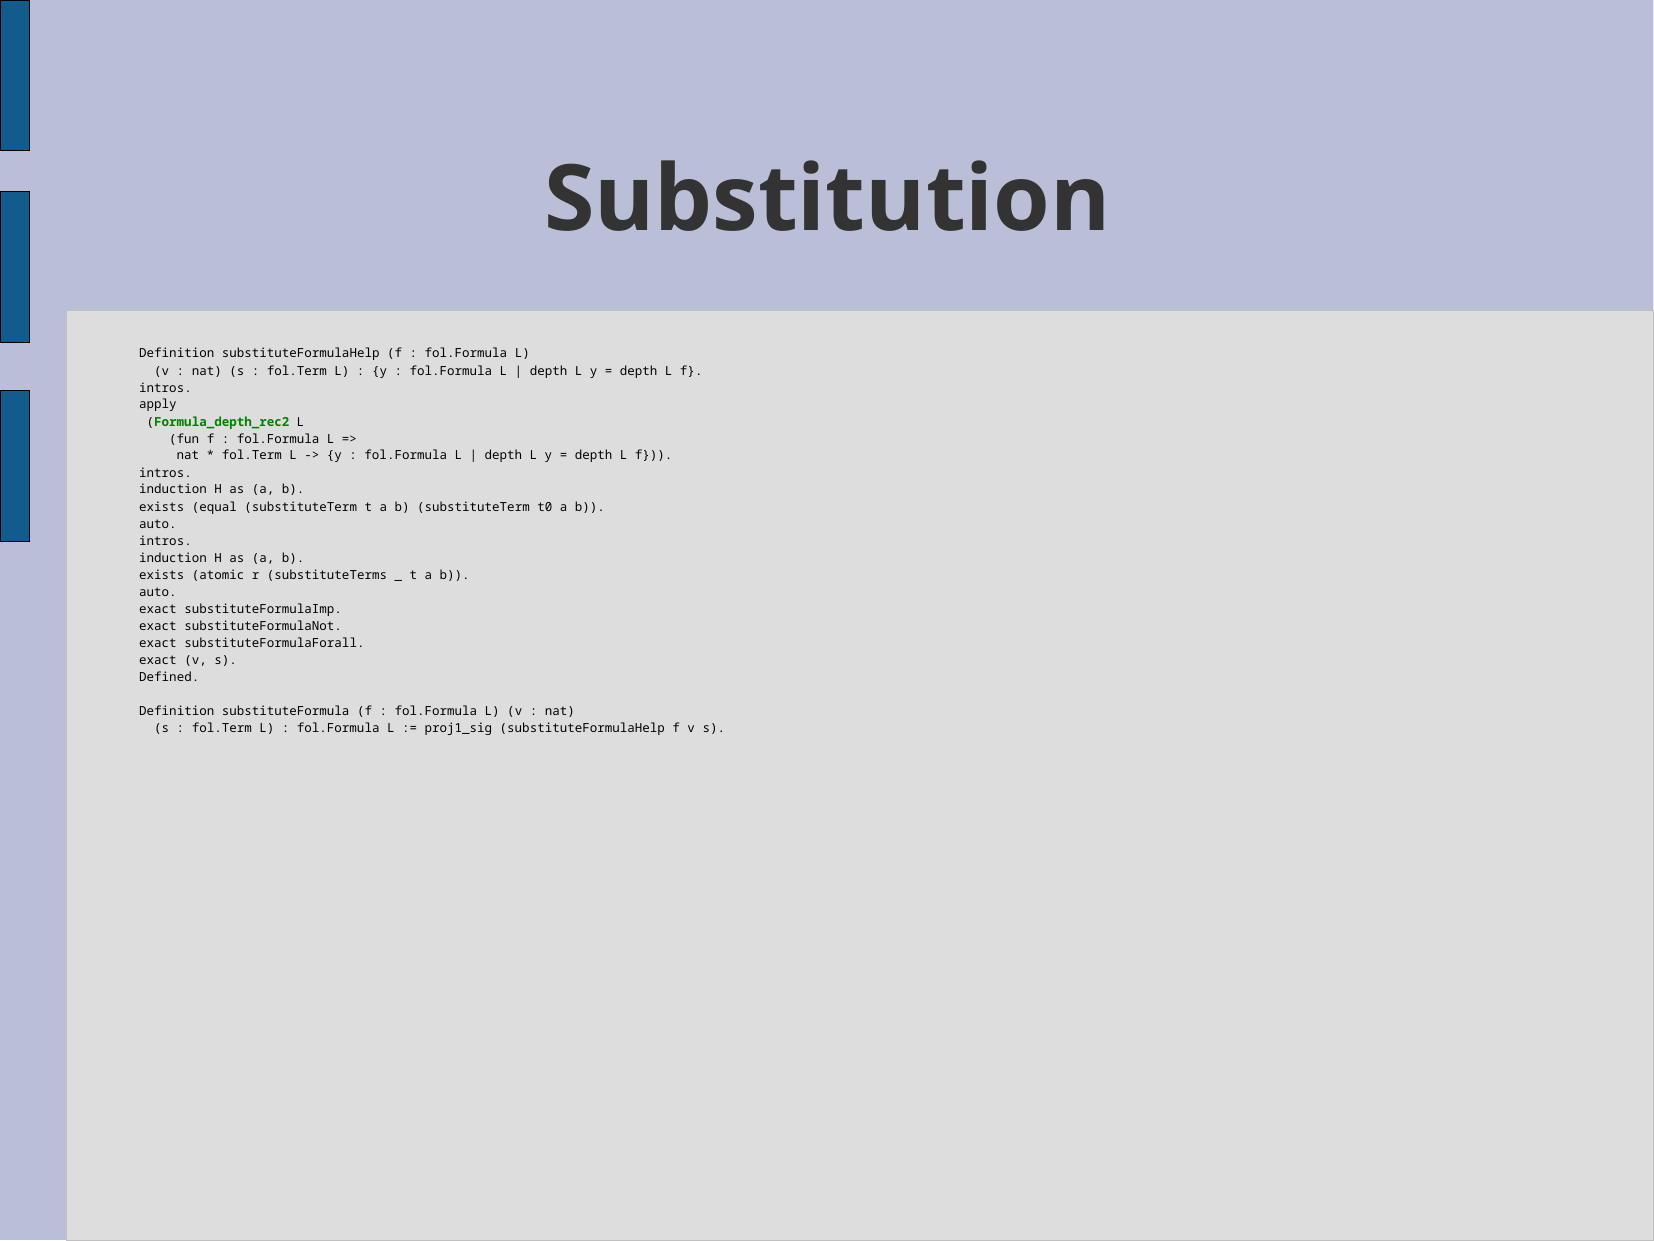

# Substitution
Definition substituteFormulaHelp (f : fol.Formula L)
 (v : nat) (s : fol.Term L) : {y : fol.Formula L | depth L y = depth L f}.
intros.
apply
 (Formula_depth_rec2 L
 (fun f : fol.Formula L =>
 nat * fol.Term L -> {y : fol.Formula L | depth L y = depth L f})).
intros.
induction H as (a, b).
exists (equal (substituteTerm t a b) (substituteTerm t0 a b)).
auto.
intros.
induction H as (a, b).
exists (atomic r (substituteTerms _ t a b)).
auto.
exact substituteFormulaImp.
exact substituteFormulaNot.
exact substituteFormulaForall.
exact (v, s).
Defined.
Definition substituteFormula (f : fol.Formula L) (v : nat)
 (s : fol.Term L) : fol.Formula L := proj1_sig (substituteFormulaHelp f v s).